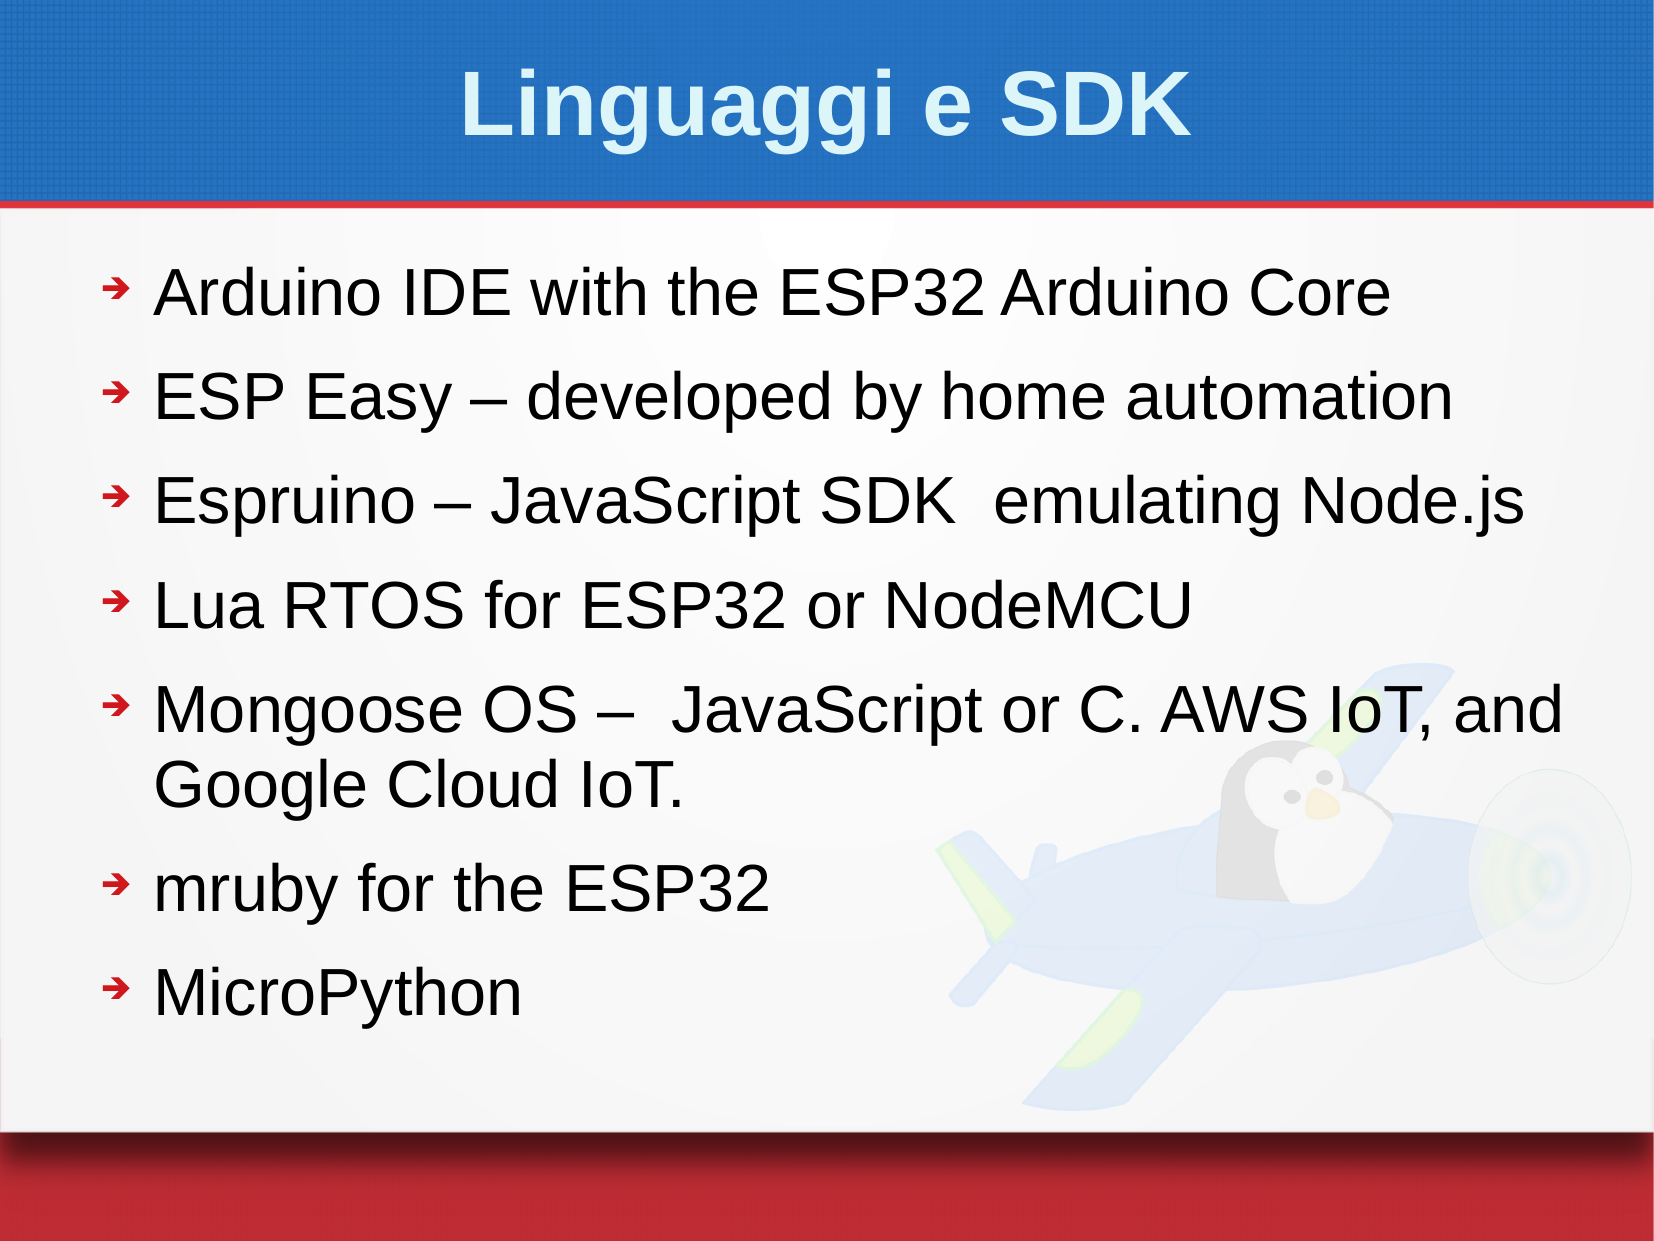

# Linguaggi e SDK
Arduino IDE with the ESP32 Arduino Core
ESP Easy – developed by home automation
Espruino – JavaScript SDK emulating Node.js
Lua RTOS for ESP32 or NodeMCU
Mongoose OS – JavaScript or C. AWS IoT, and Google Cloud IoT.
mruby for the ESP32
MicroPython